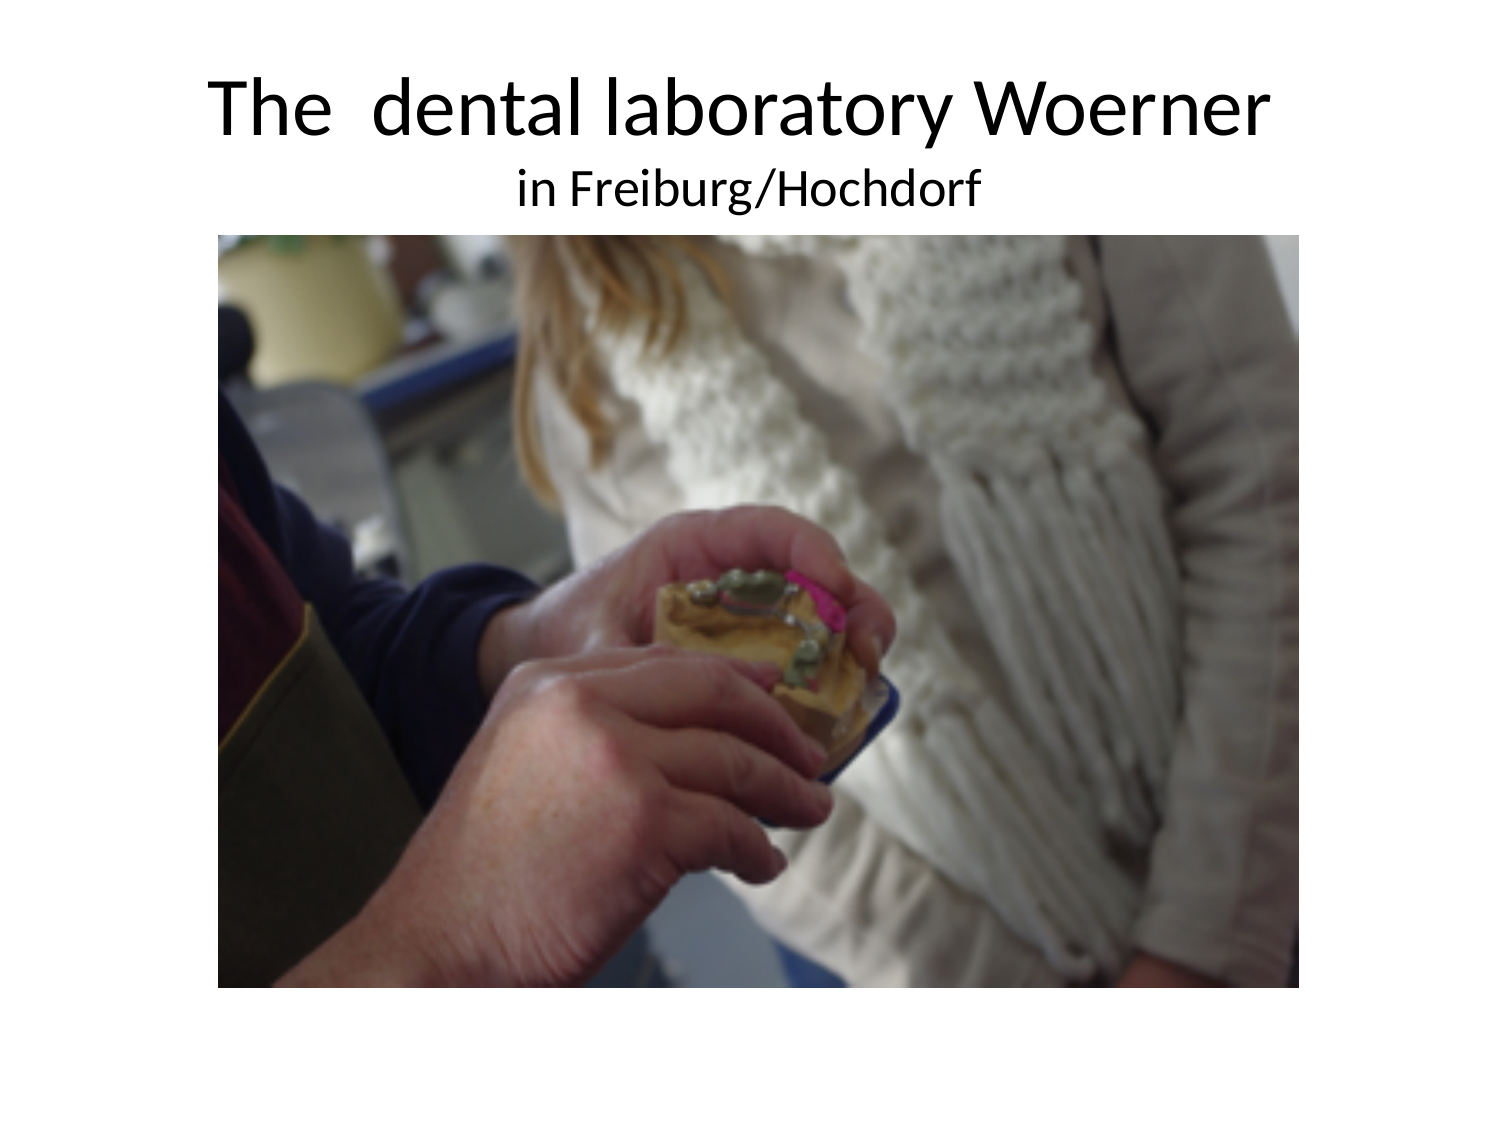

# The dental laboratory Woerner in Freiburg/Hochdorf